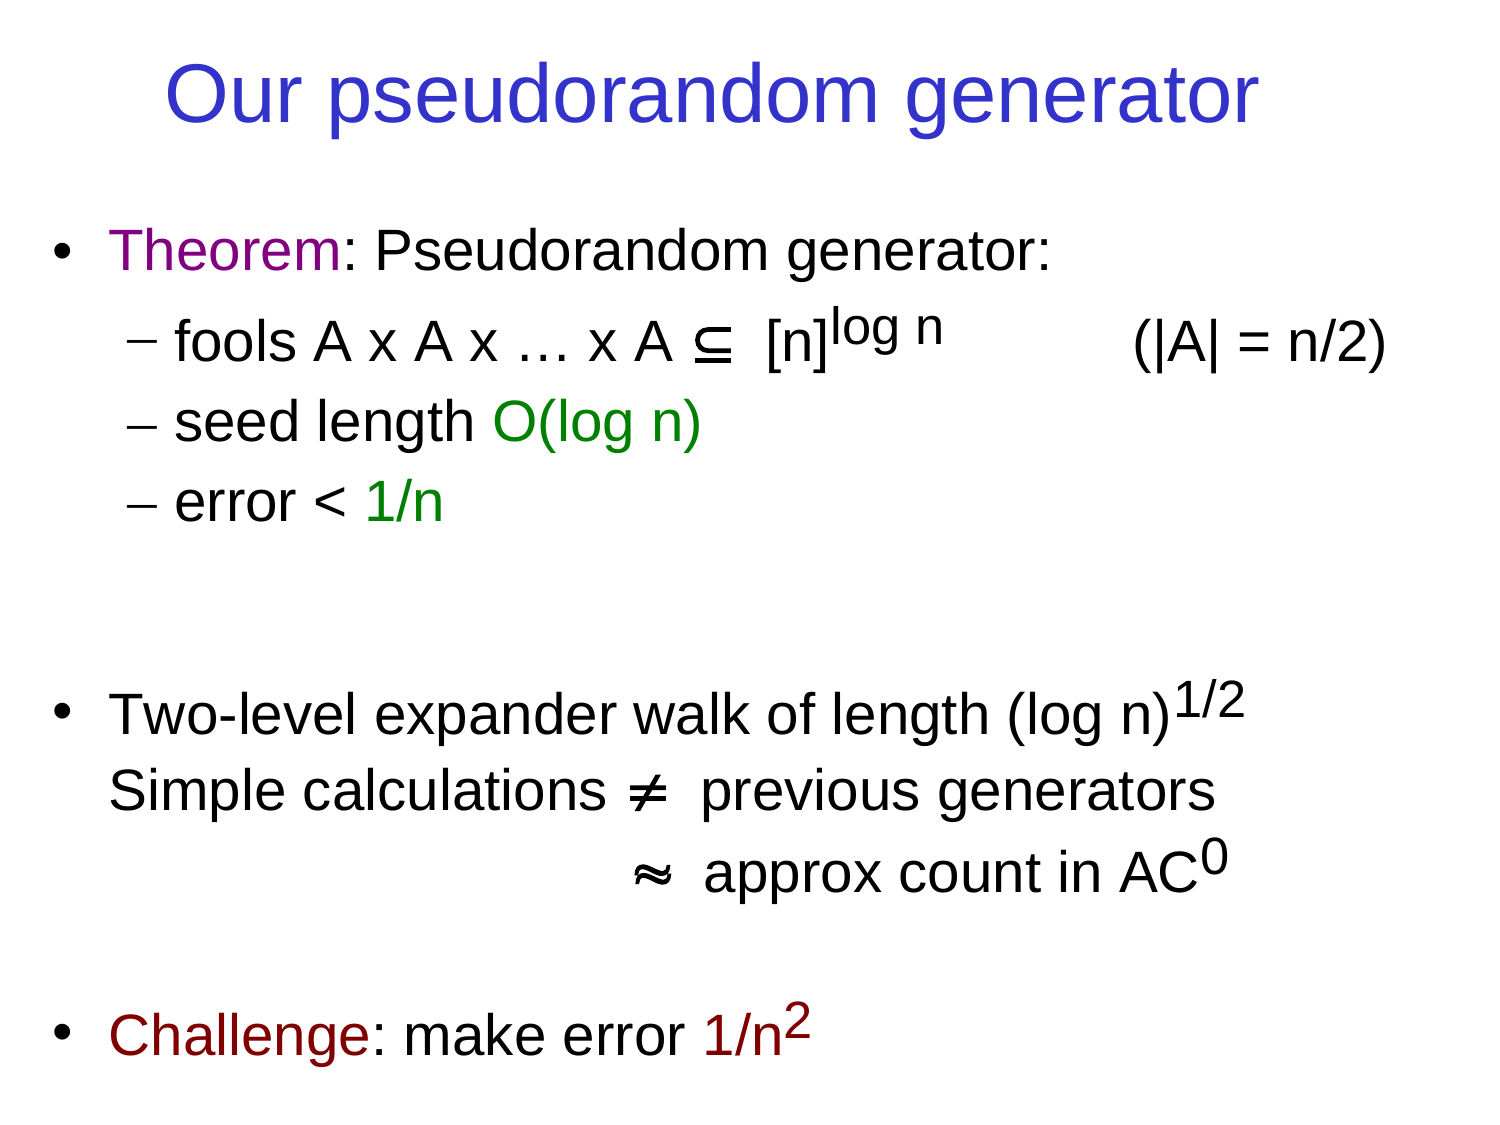

# Our pseudorandom generator
Theorem: Pseudorandom generator:
fools A x A x … x A  [n]log n (|A| = n/2)
seed length O(log n)
error < 1/n
Two-level expander walk of length (log n)1/2
Simple calculations  previous generators
  approx count in AC0
Challenge: make error 1/n2